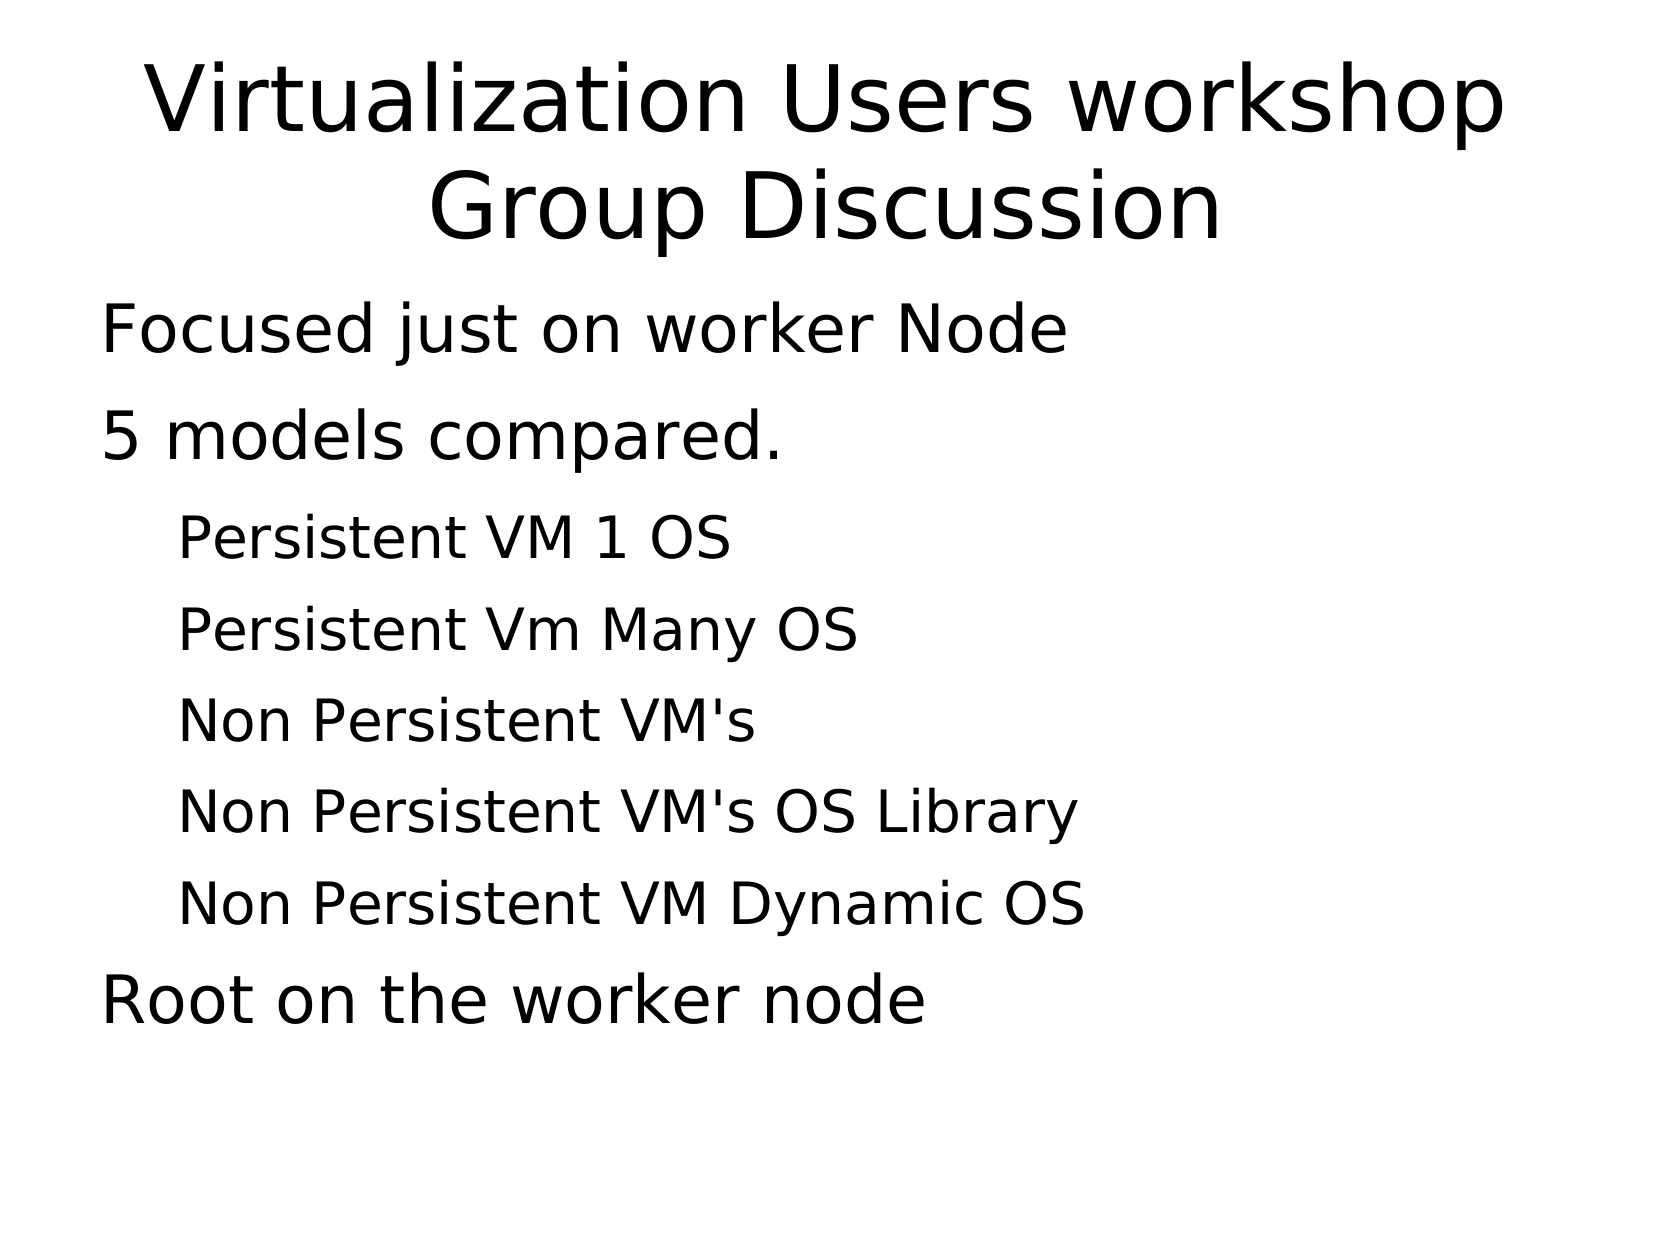

# Virtualization Users workshop Group Discussion
Focused just on worker Node
5 models compared.
Persistent VM 1 OS
Persistent Vm Many OS
Non Persistent VM's
Non Persistent VM's OS Library
Non Persistent VM Dynamic OS
Root on the worker node